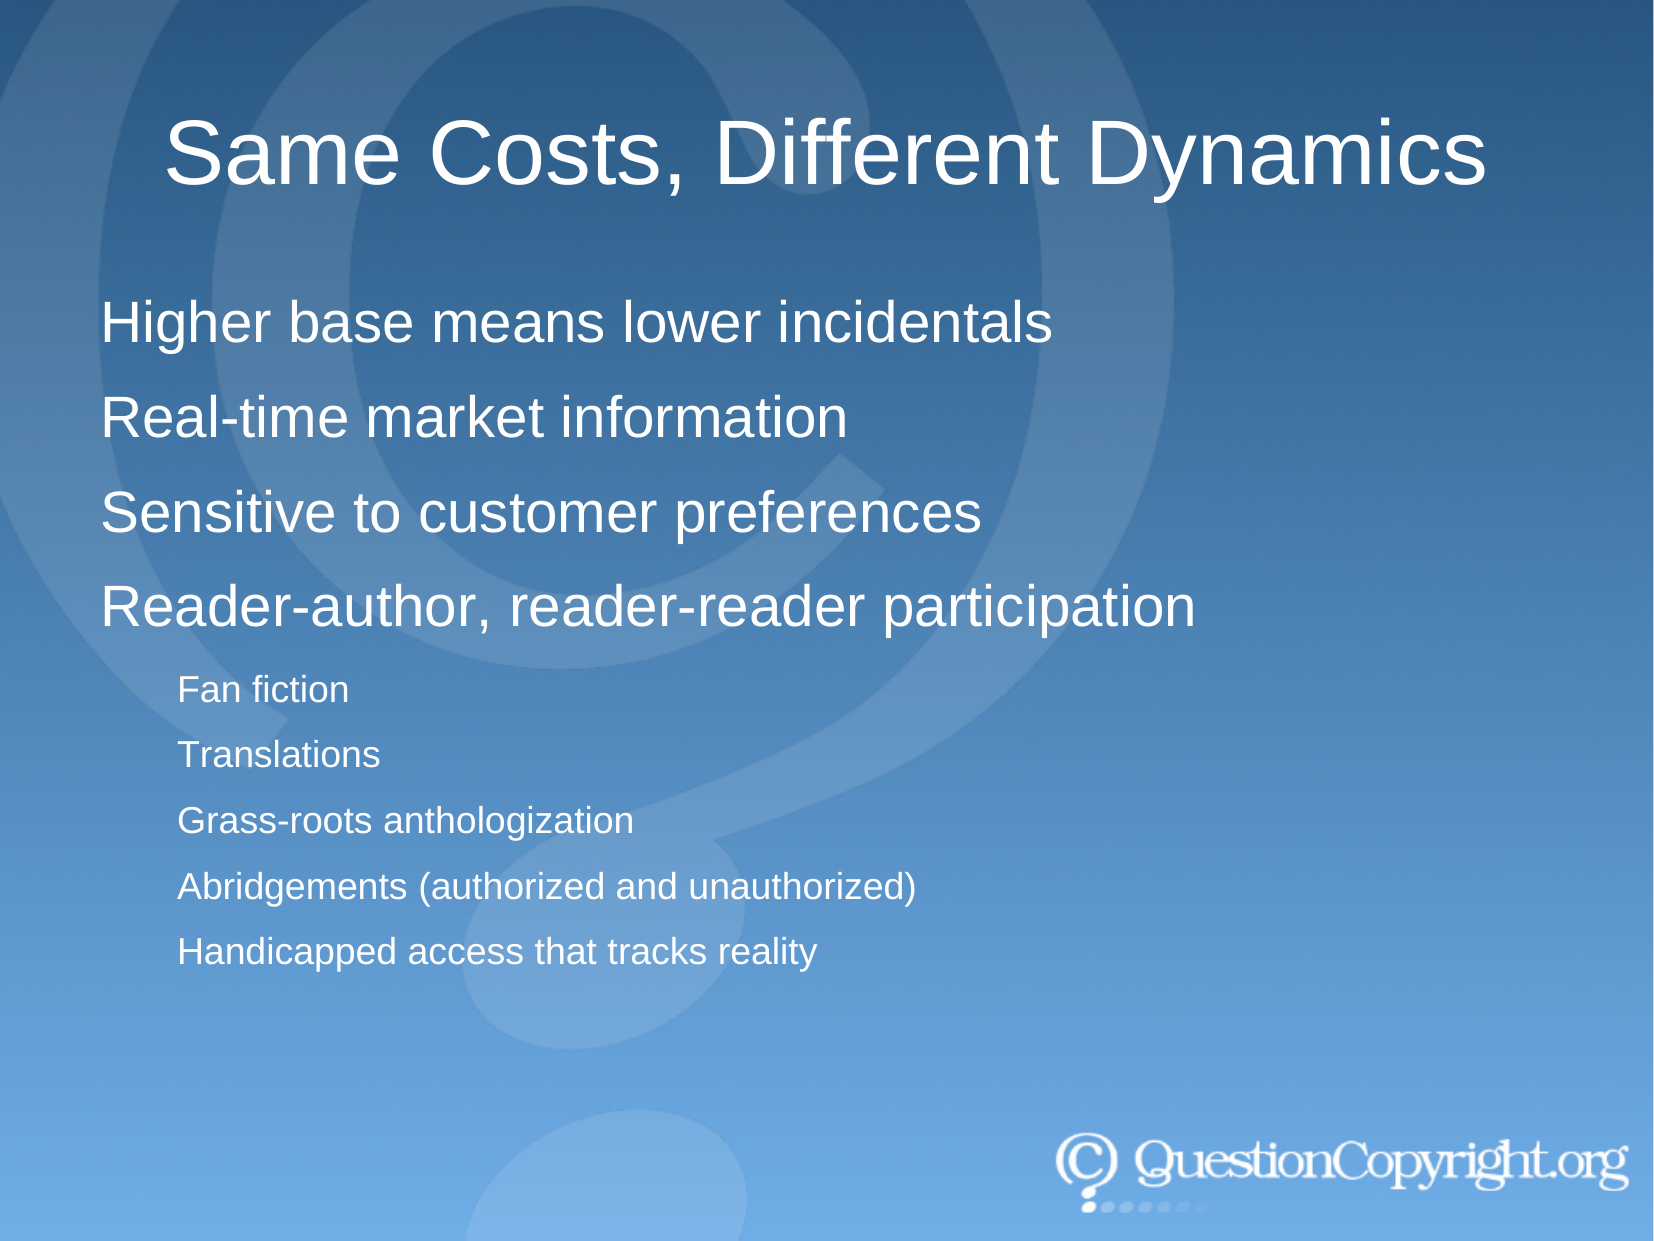

# Same Costs, Different Dynamics
Higher base means lower incidentals
Real-time market information
Sensitive to customer preferences
Reader-author, reader-reader participation
Fan fiction
Translations
Grass-roots anthologization
Abridgements (authorized and unauthorized)
Handicapped access that tracks reality